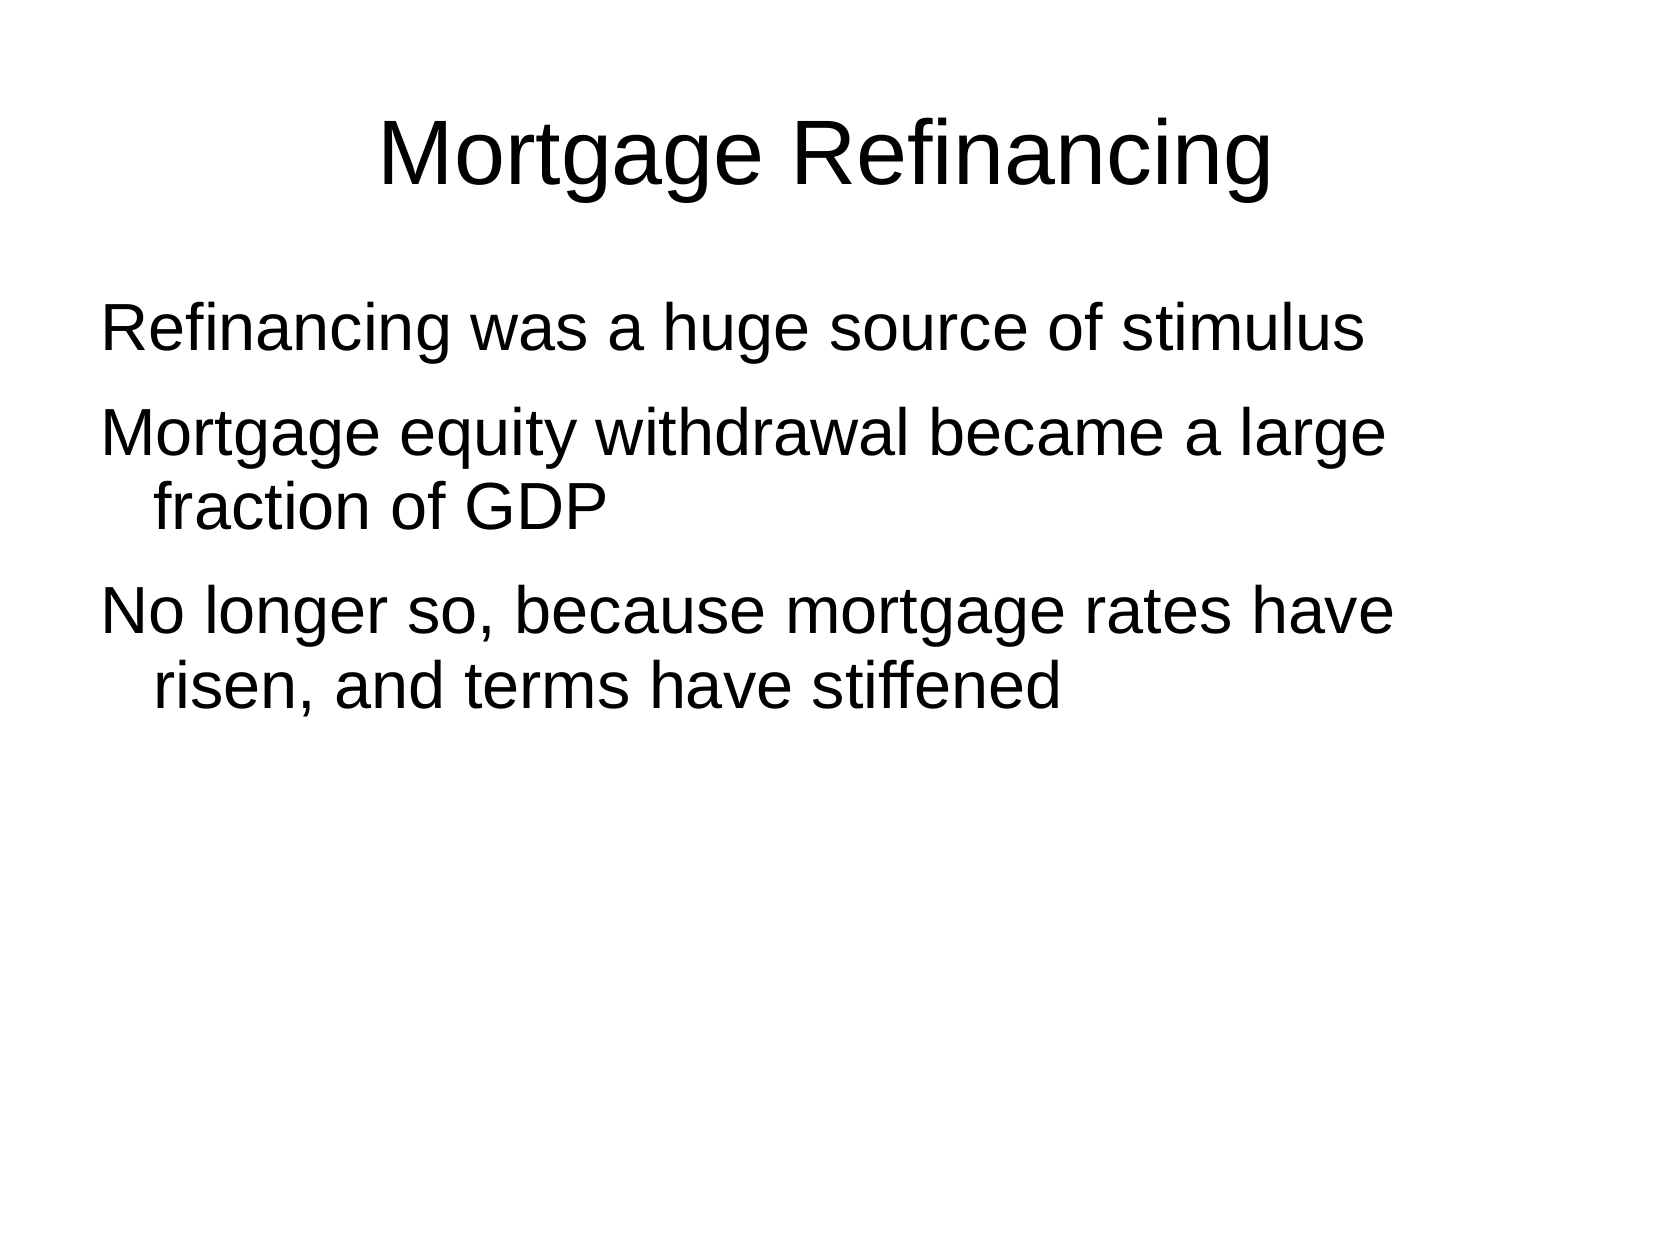

# Mortgage Refinancing
Refinancing was a huge source of stimulus
Mortgage equity withdrawal became a large fraction of GDP
No longer so, because mortgage rates have risen, and terms have stiffened